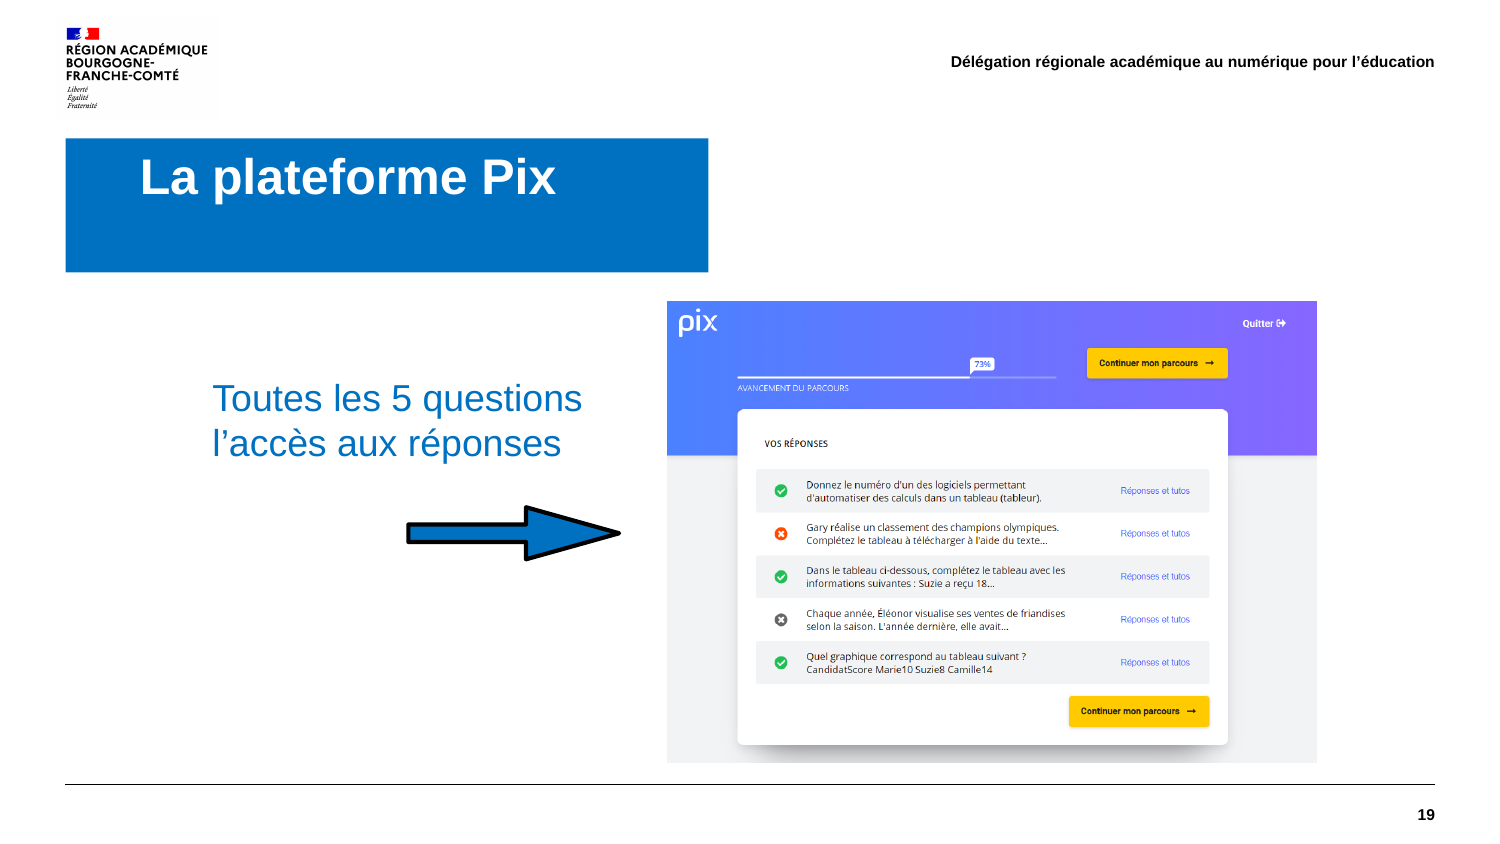

Délégation régionale académique au numérique pour l’éducation
# La plateforme Pix
Toutes les 5 questions l’accès aux réponses